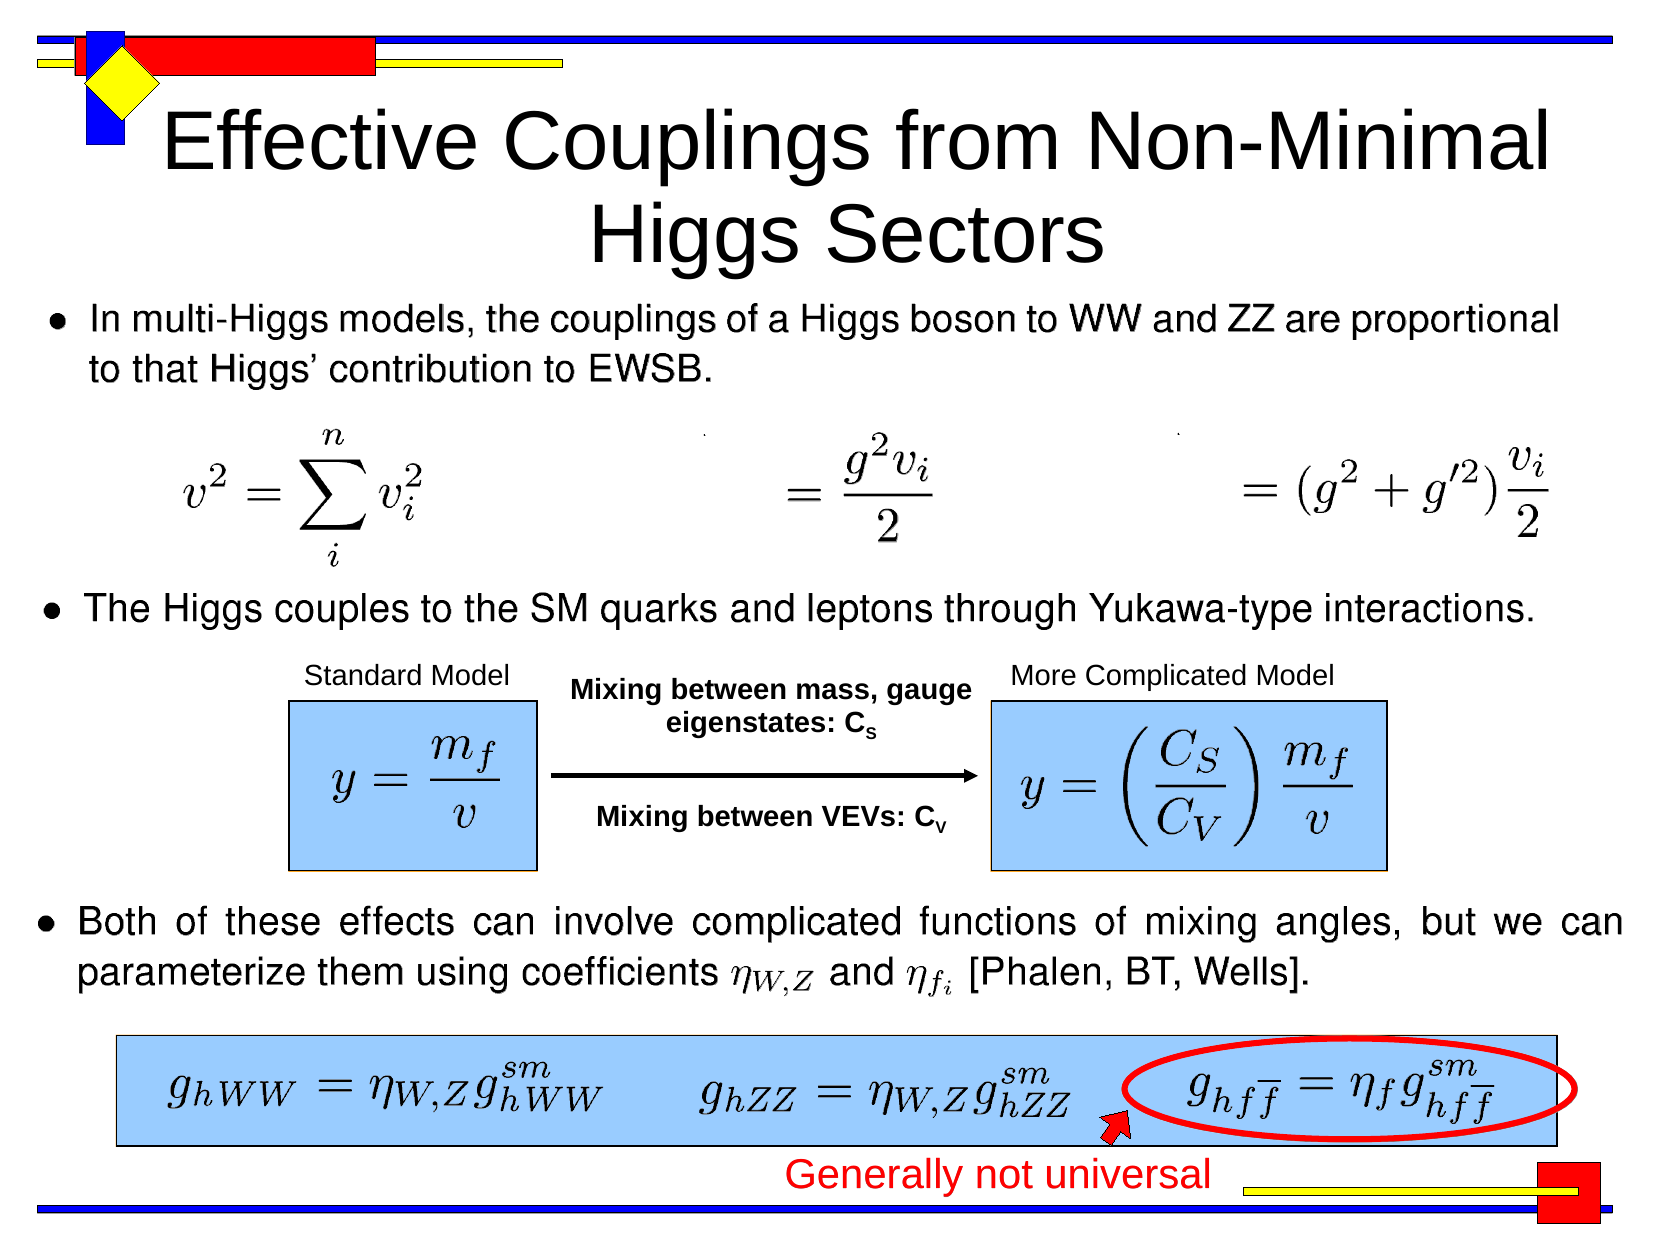

# Effective Couplings from Non-Minimal Higgs Sectors
Standard Model
More Complicated Model
Mixing between mass, gauge eigenstates: CS
Mixing between VEVs: CV
Generally not universal